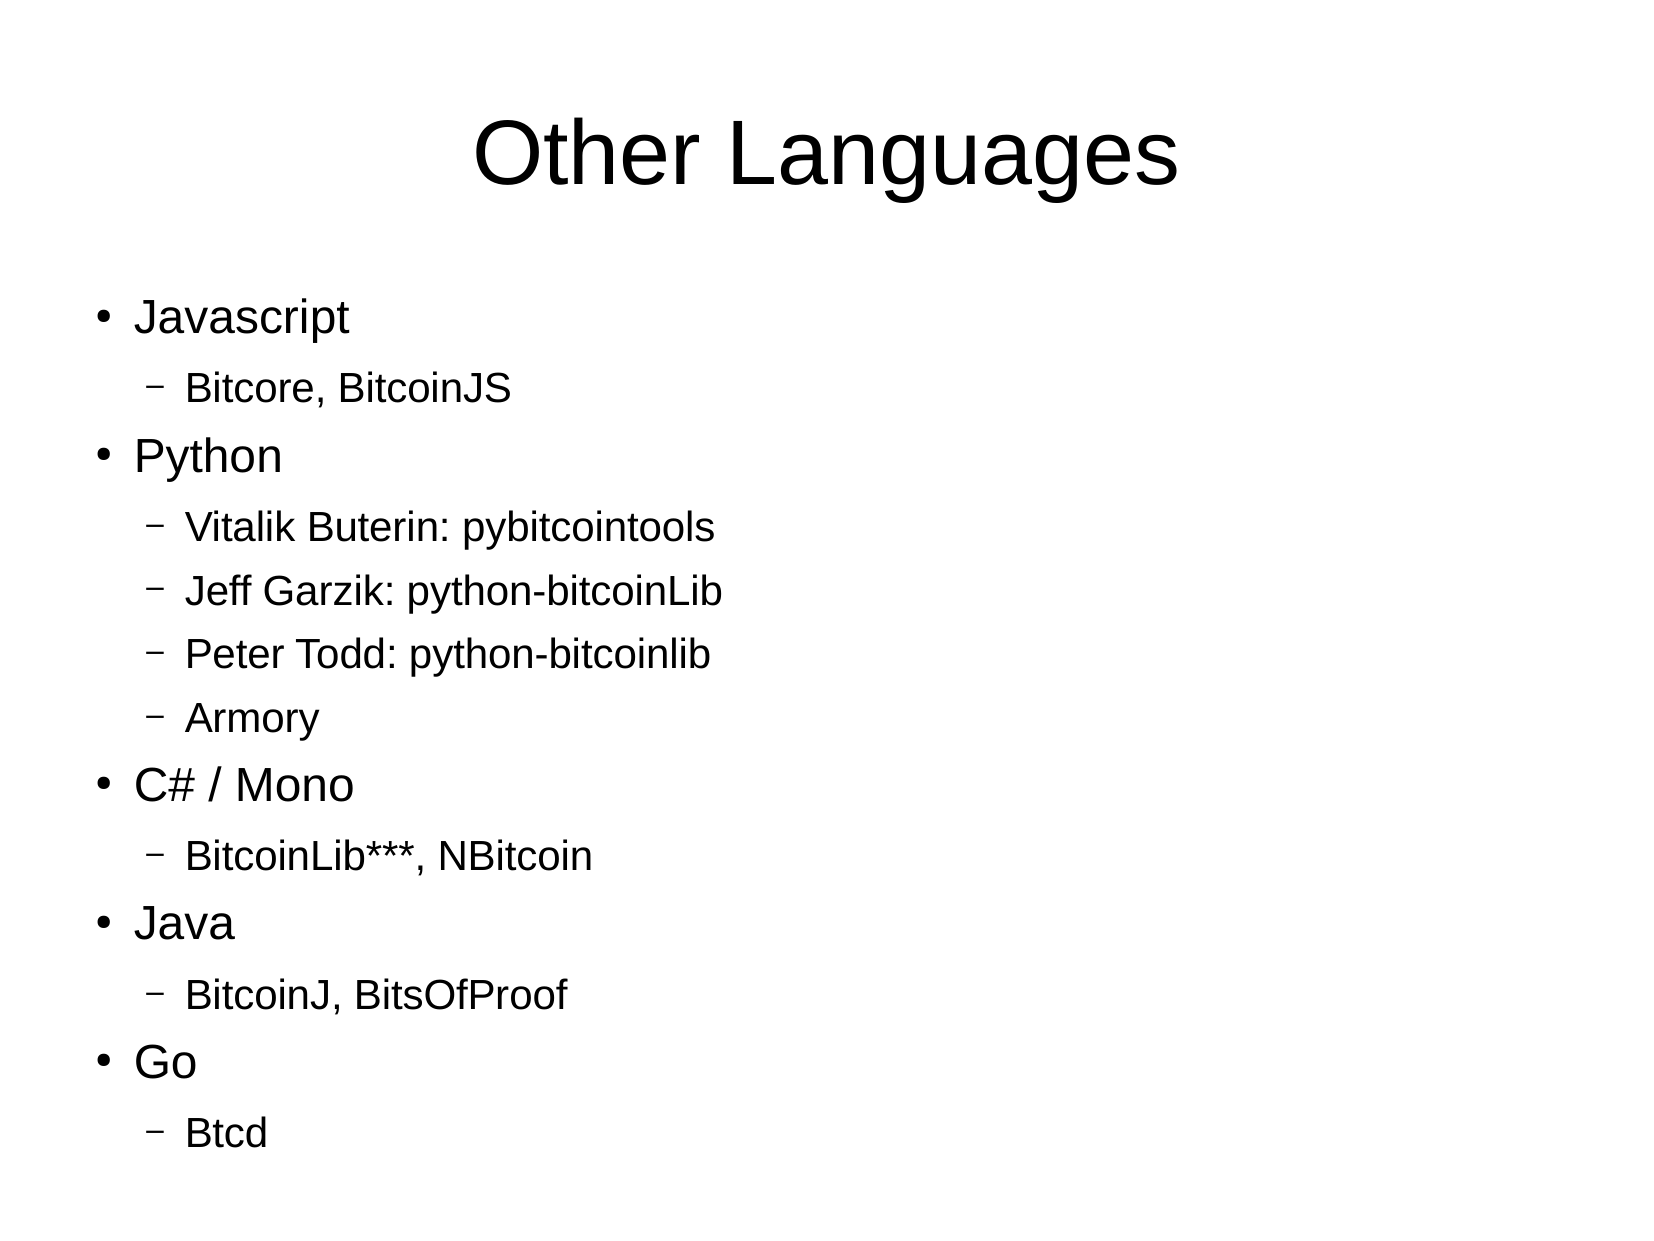

# Other Languages
Javascript
Bitcore, BitcoinJS
Python
Vitalik Buterin: pybitcointools
Jeff Garzik: python-bitcoinLib
Peter Todd: python-bitcoinlib
Armory
C# / Mono
BitcoinLib***, NBitcoin
Java
BitcoinJ, BitsOfProof
Go
Btcd